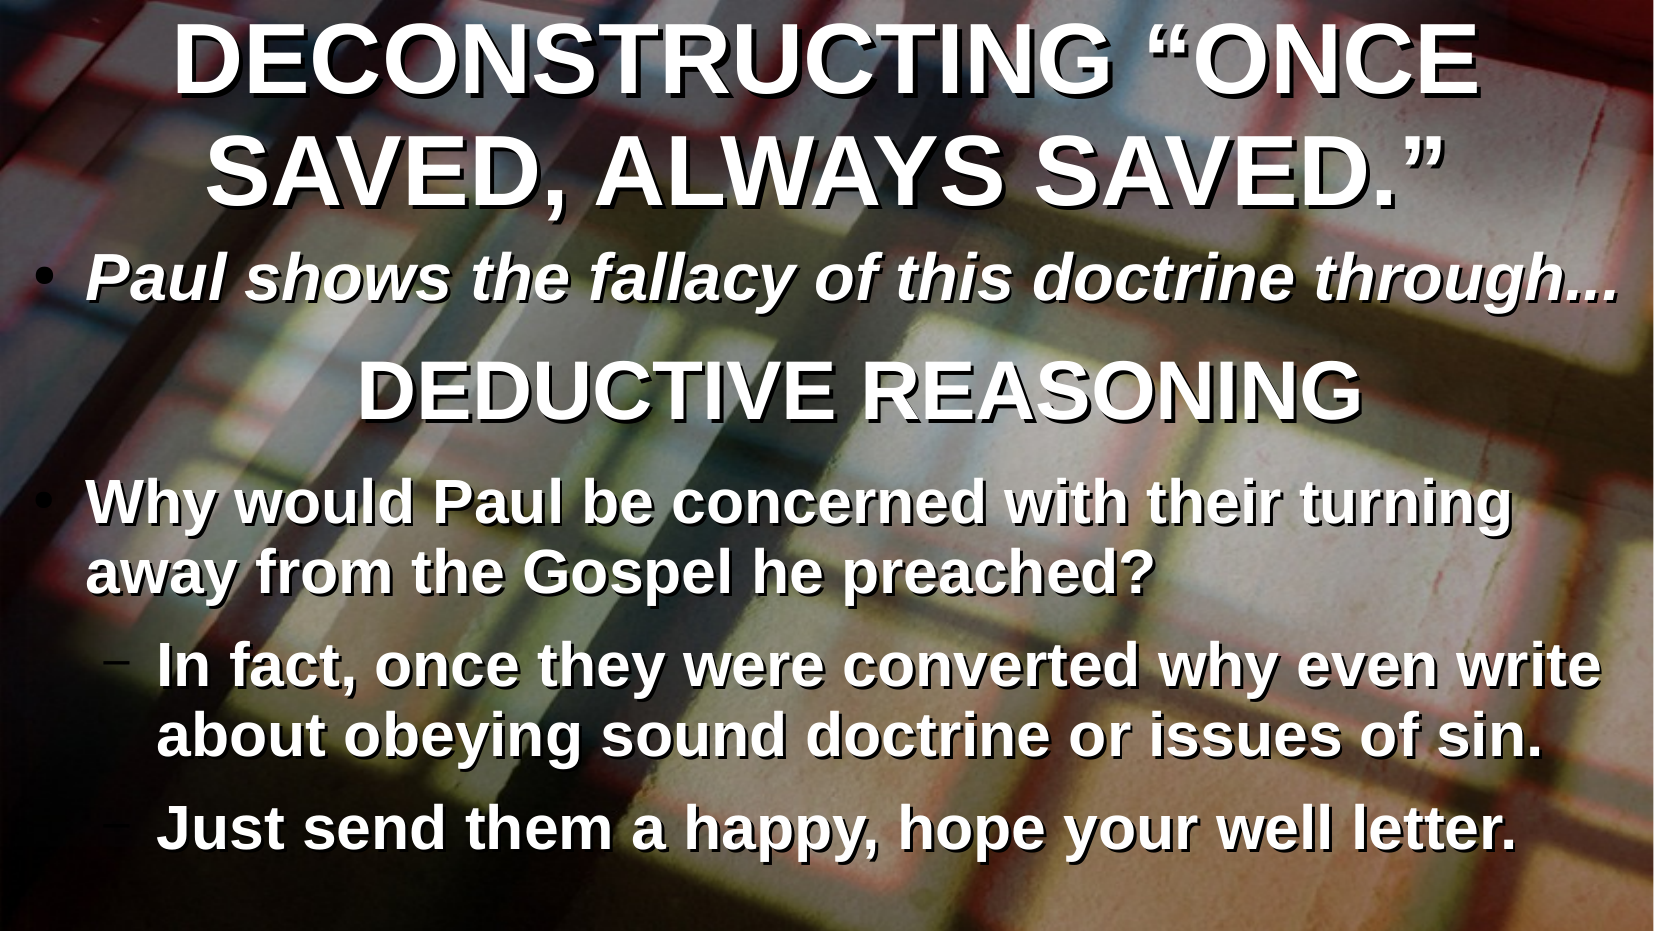

# DECONSTRUCTING “ONCE SAVED, ALWAYS SAVED.”
Paul shows the fallacy of this doctrine through...
DEDUCTIVE REASONING
Why would Paul be concerned with their turning away from the Gospel he preached?
In fact, once they were converted why even write about obeying sound doctrine or issues of sin.
Just send them a happy, hope your well letter.